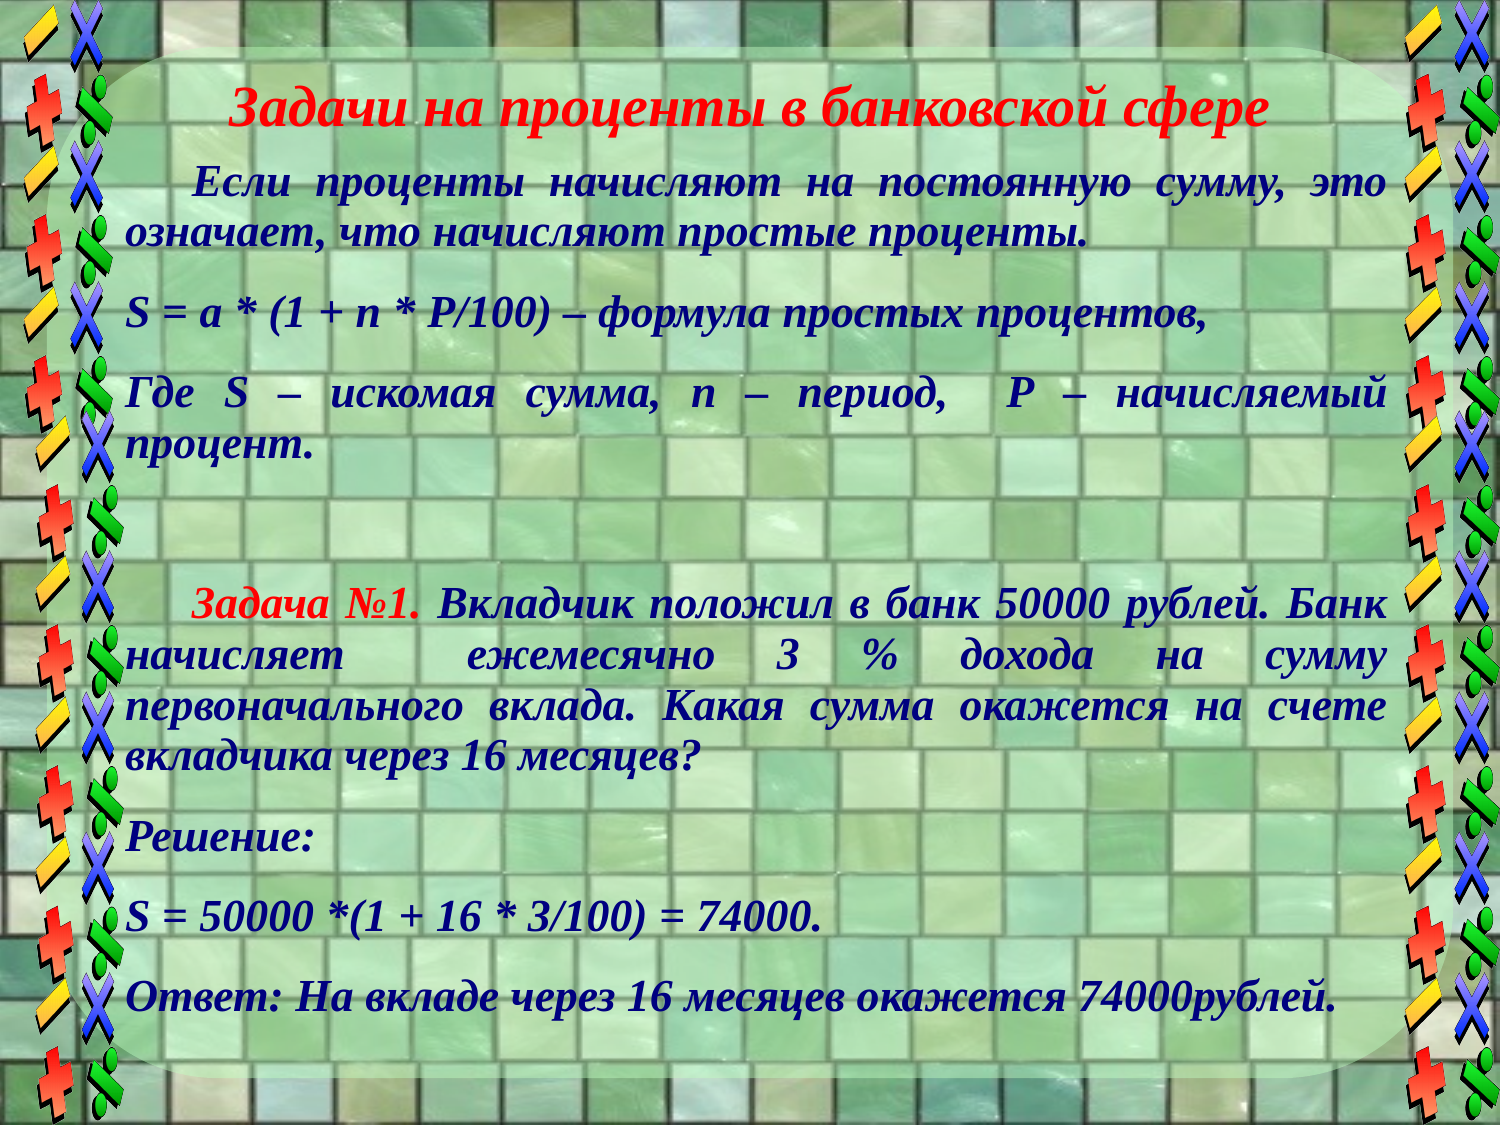

# Задачи на проценты в банковской сфере
Если проценты начисляют на постоянную сумму, это означает, что начисляют простые проценты.
S = a * (1 + n * P/100) – формула простых процентов,
Где S – искомая сумма, n – период, P – начисляемый процент.
Задача №1. Вкладчик положил в банк 50000 рублей. Банк начисляет ежемесячно 3 % дохода на сумму первоначального вклада. Какая сумма окажется на счете вкладчика через 16 месяцев?
Решение:
S = 50000 *(1 + 16 * 3/100) = 74000.
Ответ: На вкладе через 16 месяцев окажется 74000рублей.